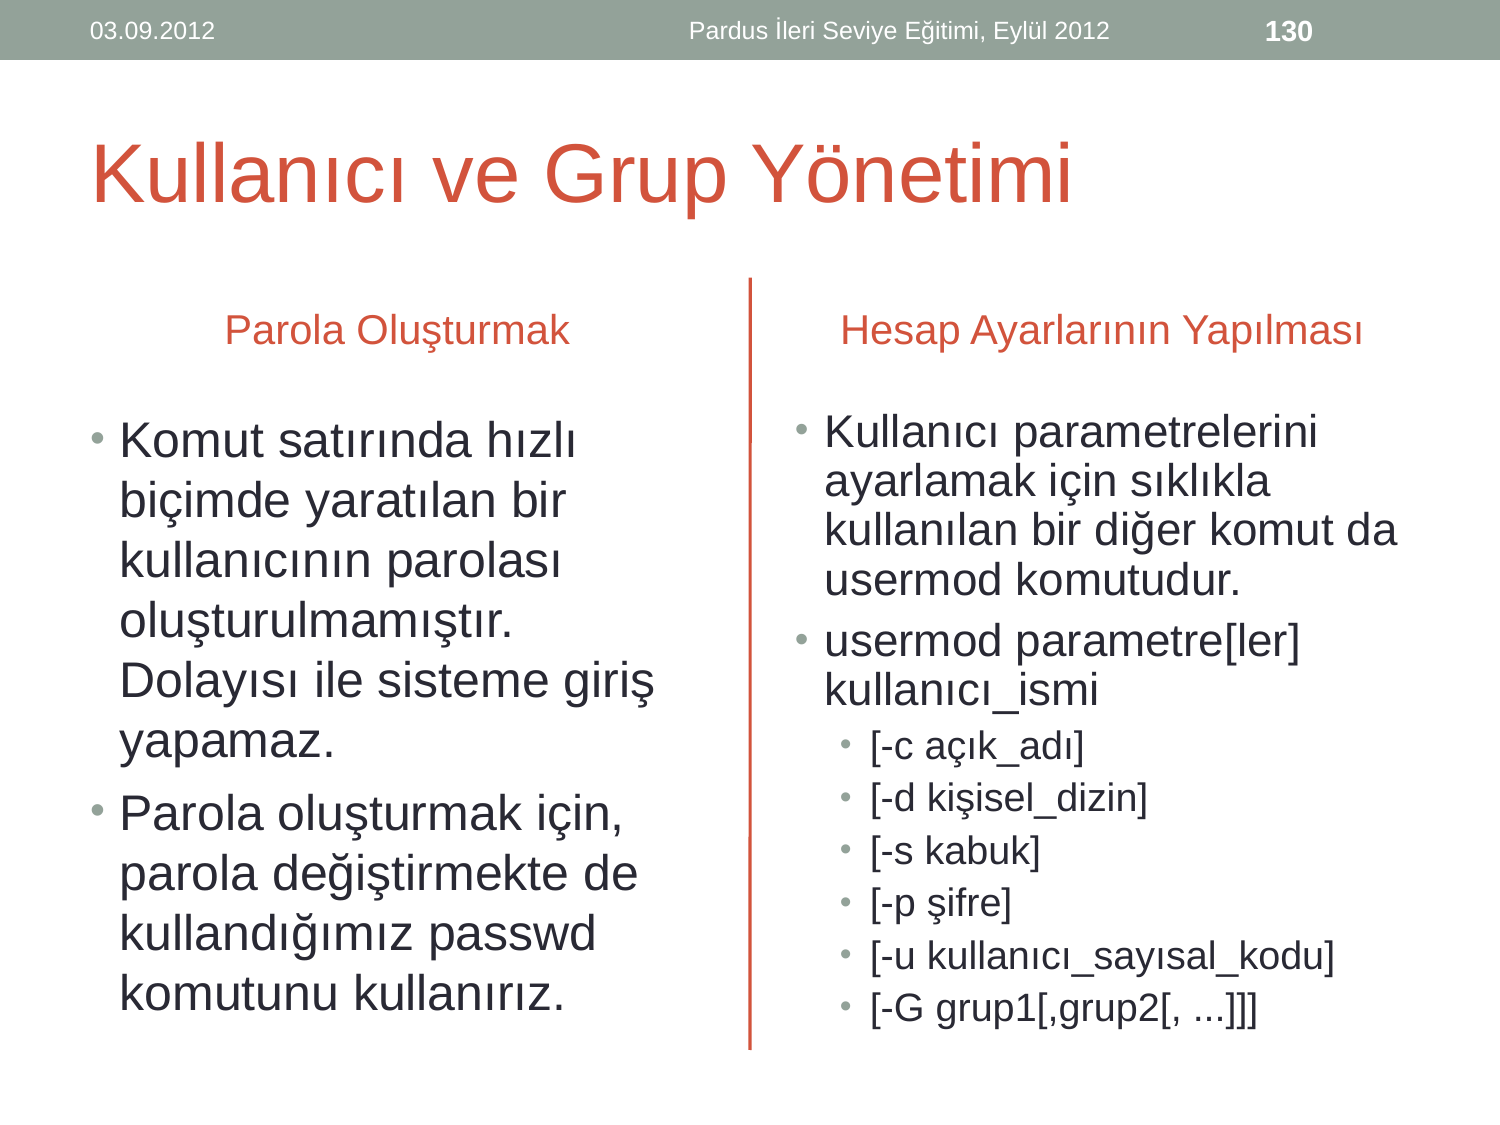

03.09.2012
Pardus İleri Seviye Eğitimi, Eylül 2012
# Kullanıcı ve Grup Yönetimi
Parola Oluşturmak
Hesap Ayarlarının Yapılması
Komut satırında hızlı biçimde yaratılan bir kullanıcının parolası oluşturulmamıştır. Dolayısı ile sisteme giriş yapamaz.
Parola oluşturmak için, parola değiştirmekte de kullandığımız passwd komutunu kullanırız.
Kullanıcı parametrelerini ayarlamak için sıklıkla kullanılan bir diğer komut da usermod komutudur.
usermod parametre[ler] kullanıcı_ismi
[-c açık_adı]
[-d kişisel_dizin]
[-s kabuk]
[-p şifre]
[-u kullanıcı_sayısal_kodu]
[-G grup1[,grup2[, ...]]]